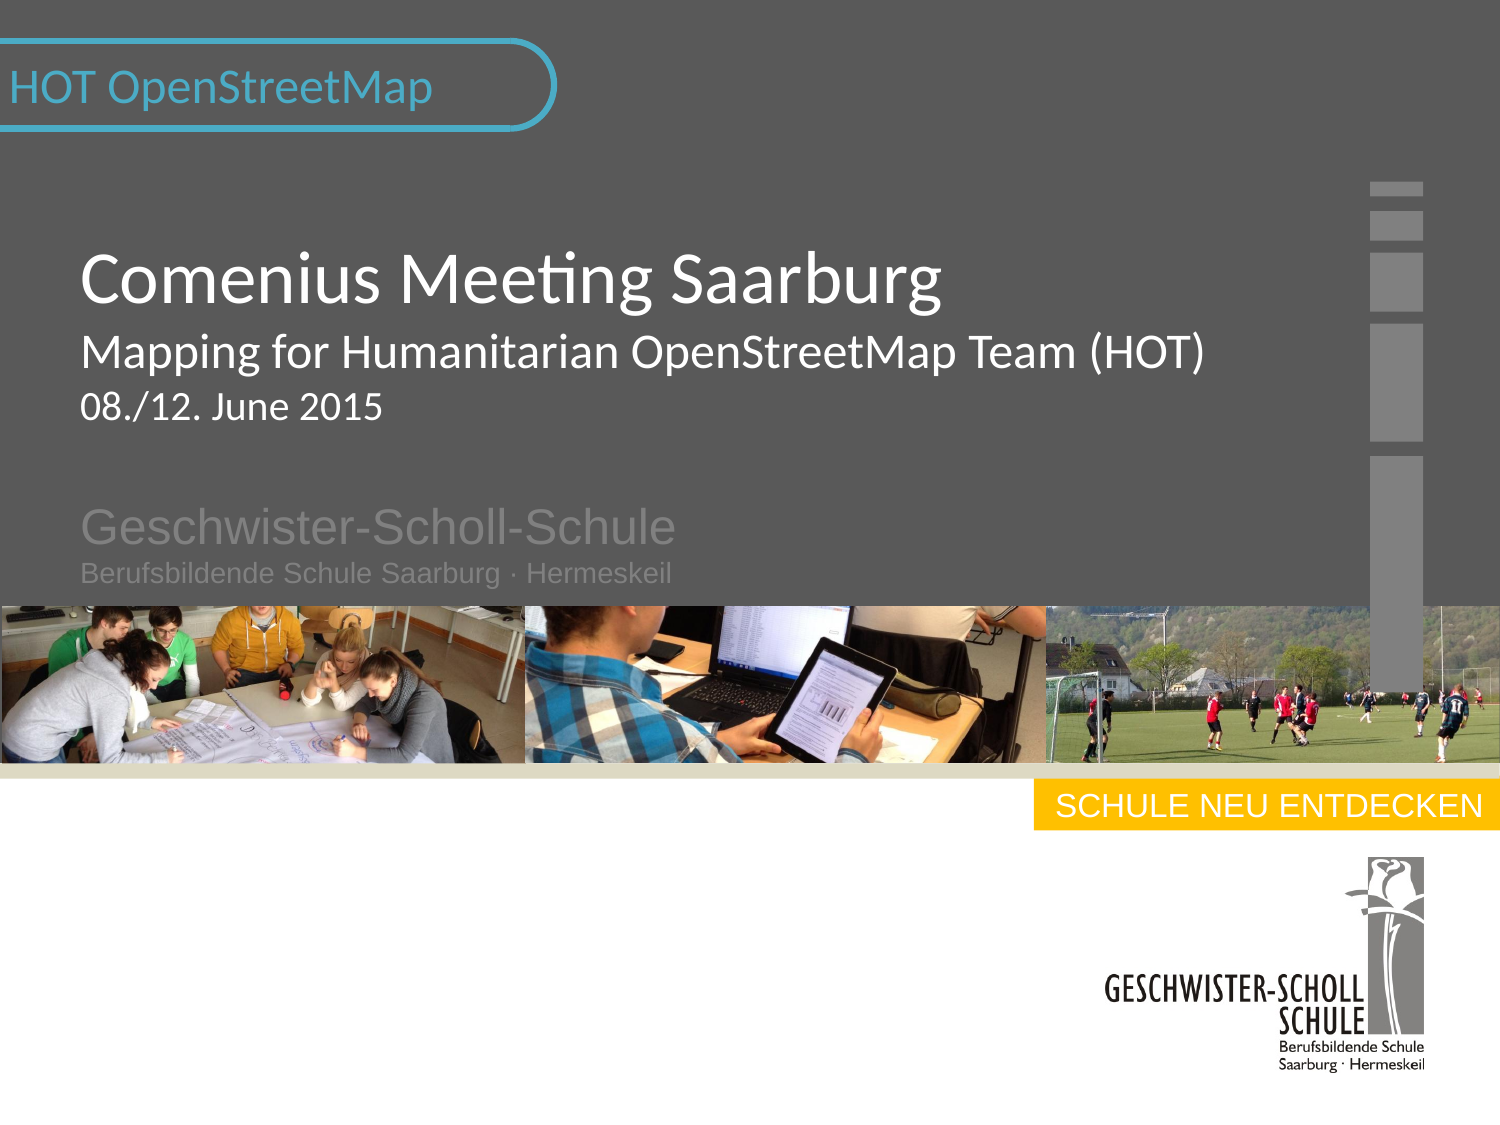

# Comenius Meeting Saarburg Mapping for Humanitarian OpenStreetMap Team (HOT) 08./12. June 2015